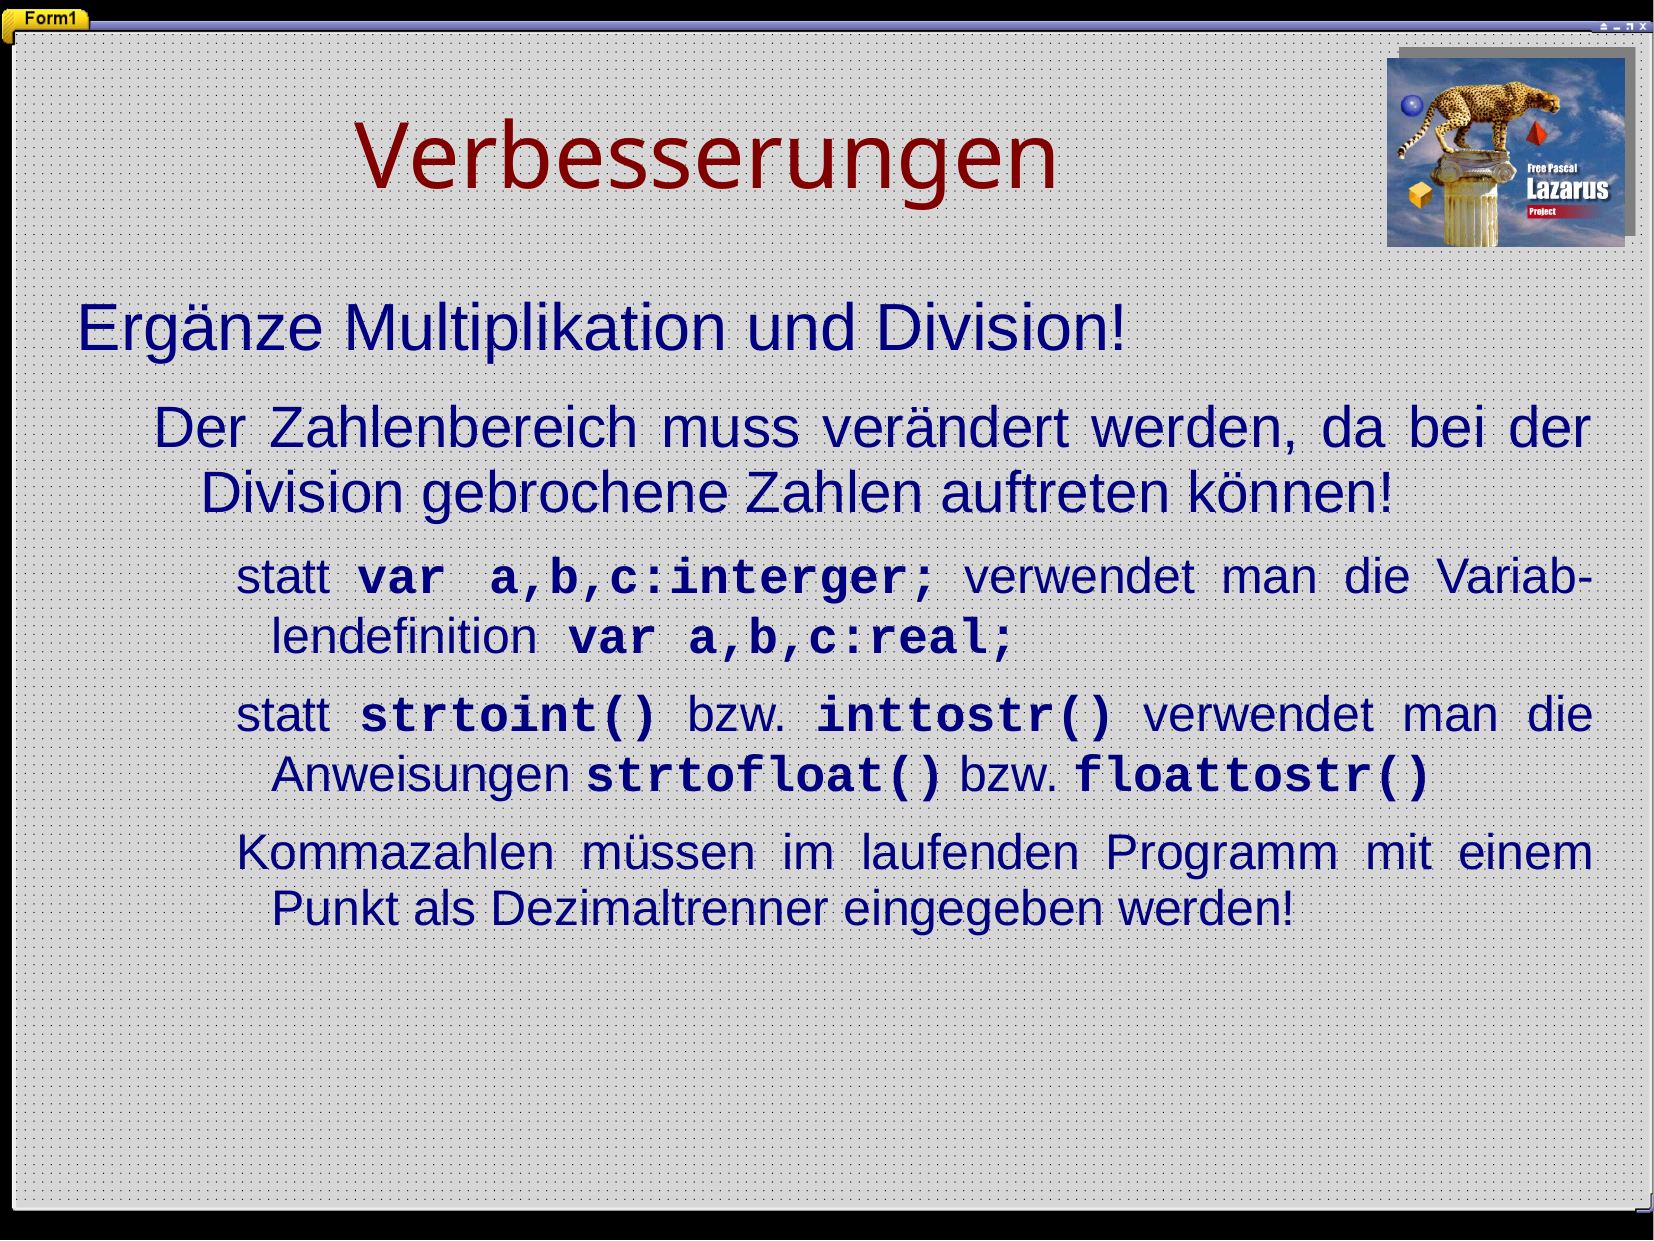

# Verbesserungen
Ergänze Multiplikation und Division!
Der Zahlenbereich muss verändert werden, da bei der Division gebrochene Zahlen auftreten können!
statt var a,b,c:interger; verwendet man die Variab-lendefinition var a,b,c:real;
statt strtoint() bzw. inttostr() verwendet man die Anweisungen strtofloat() bzw. floattostr()
Kommazahlen müssen im laufenden Programm mit einem Punkt als Dezimaltrenner eingegeben werden!